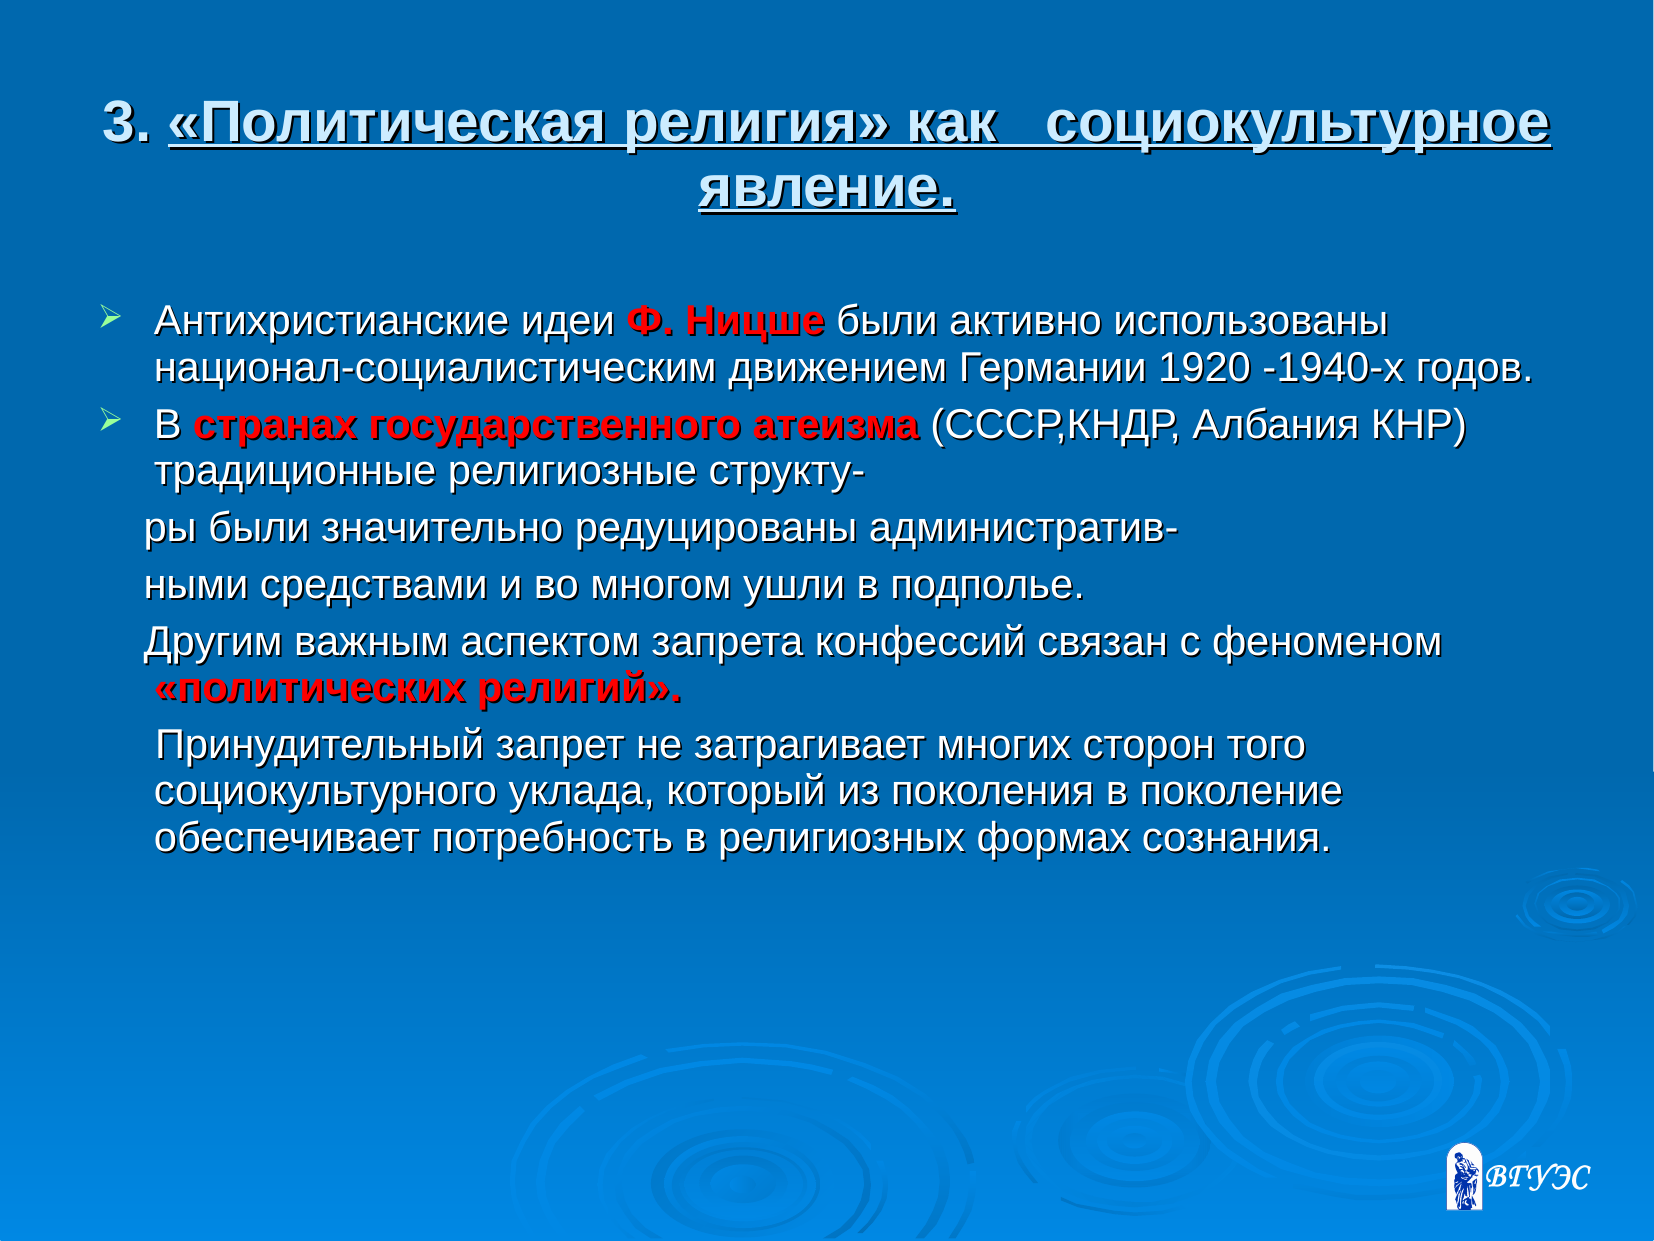

# 3. «Политическая религия» как социокультурное явление.
Антихристианские идеи Ф. Ницше были активно использованы национал-социалистическим движением Германии 1920 -1940-х годов.
В странах государственного атеизма (СССР,КНДР, Албания КНР) традиционные религиозные структу-
 ры были значительно редуцированы административ-
 ными средствами и во многом ушли в подполье.
 Другим важным аспектом запрета конфессий связан с феноменом «политических религий».
 Принудительный запрет не затрагивает многих сторон того социокультурного уклада, который из поколения в поколение обеспечивает потребность в религиозных формах сознания.